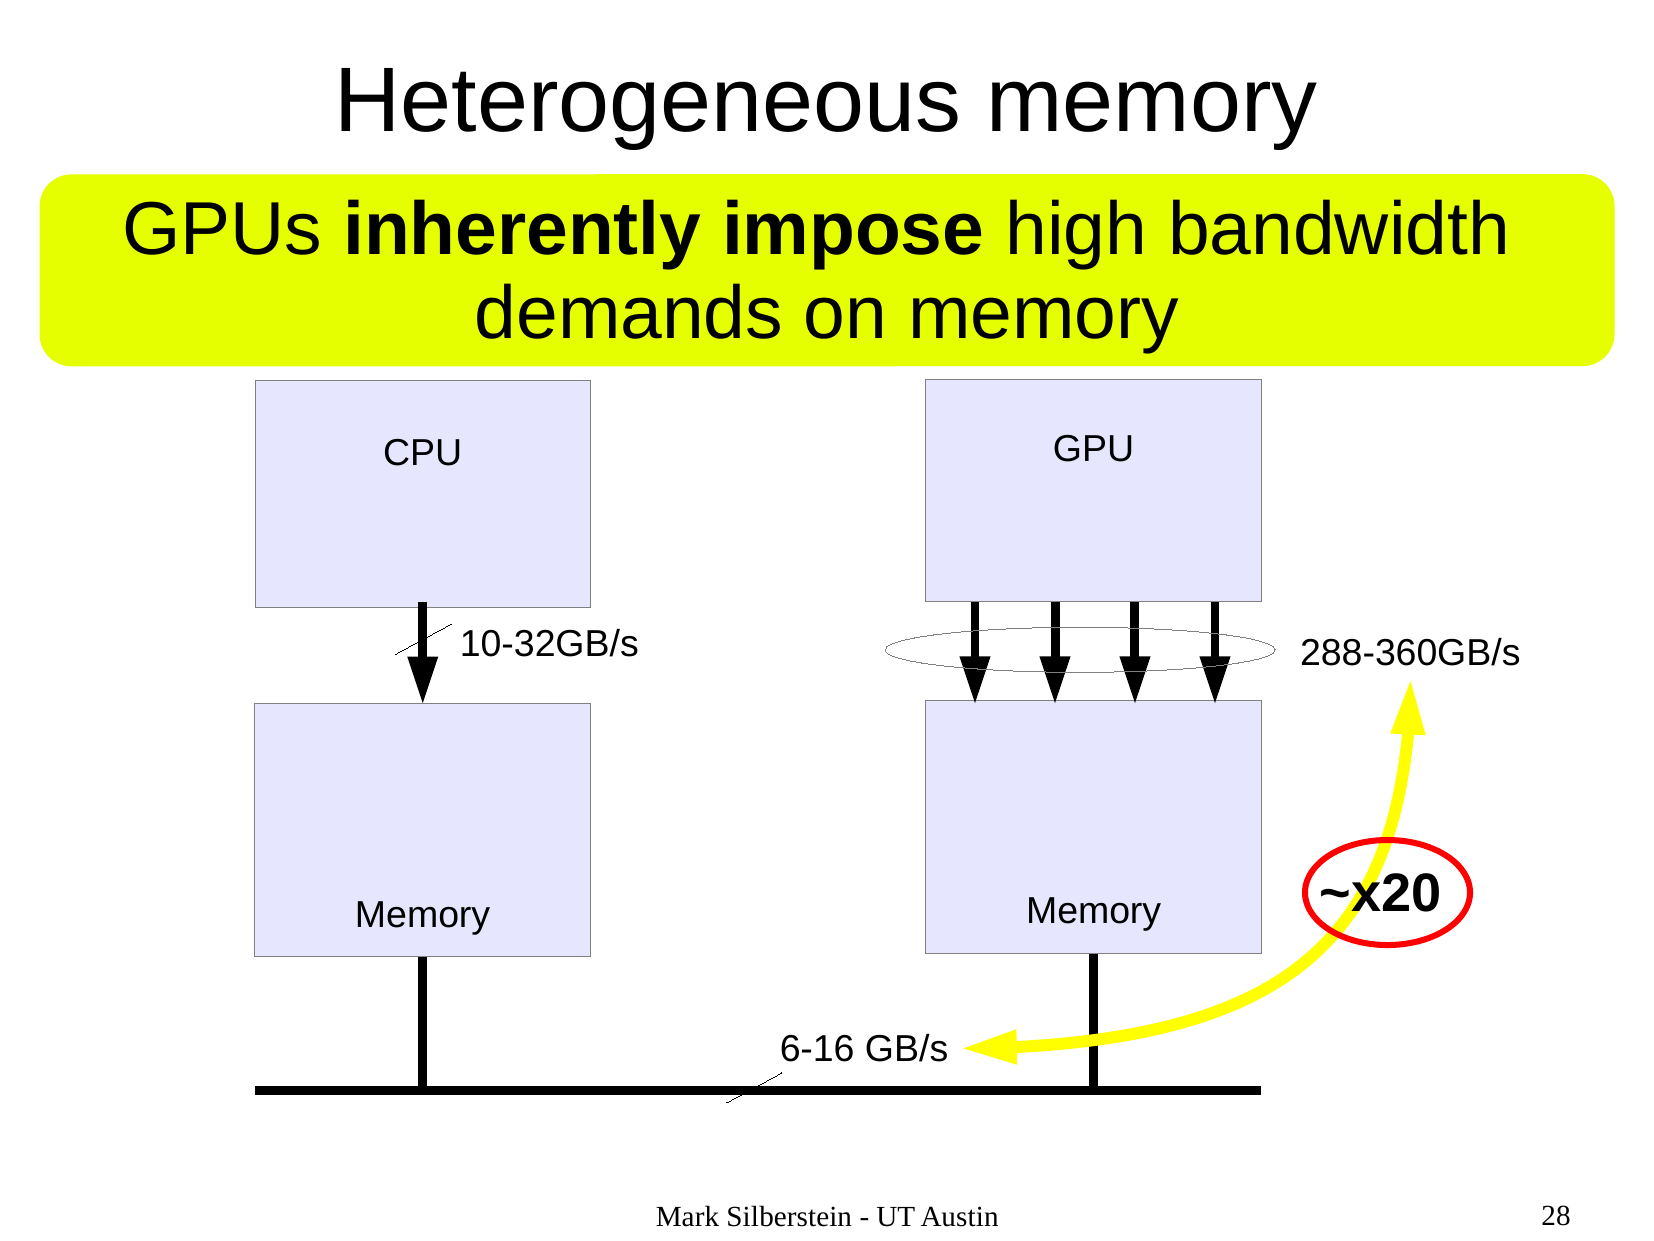

# Heterogeneous memory
GPUs inherently impose high bandwidth
demands on memory
GPU
CPU
10-32GB/s
288-360GB/s
Memory
Memory
~x20
6-16 GB/s
28
Mark Silberstein - UT Austin